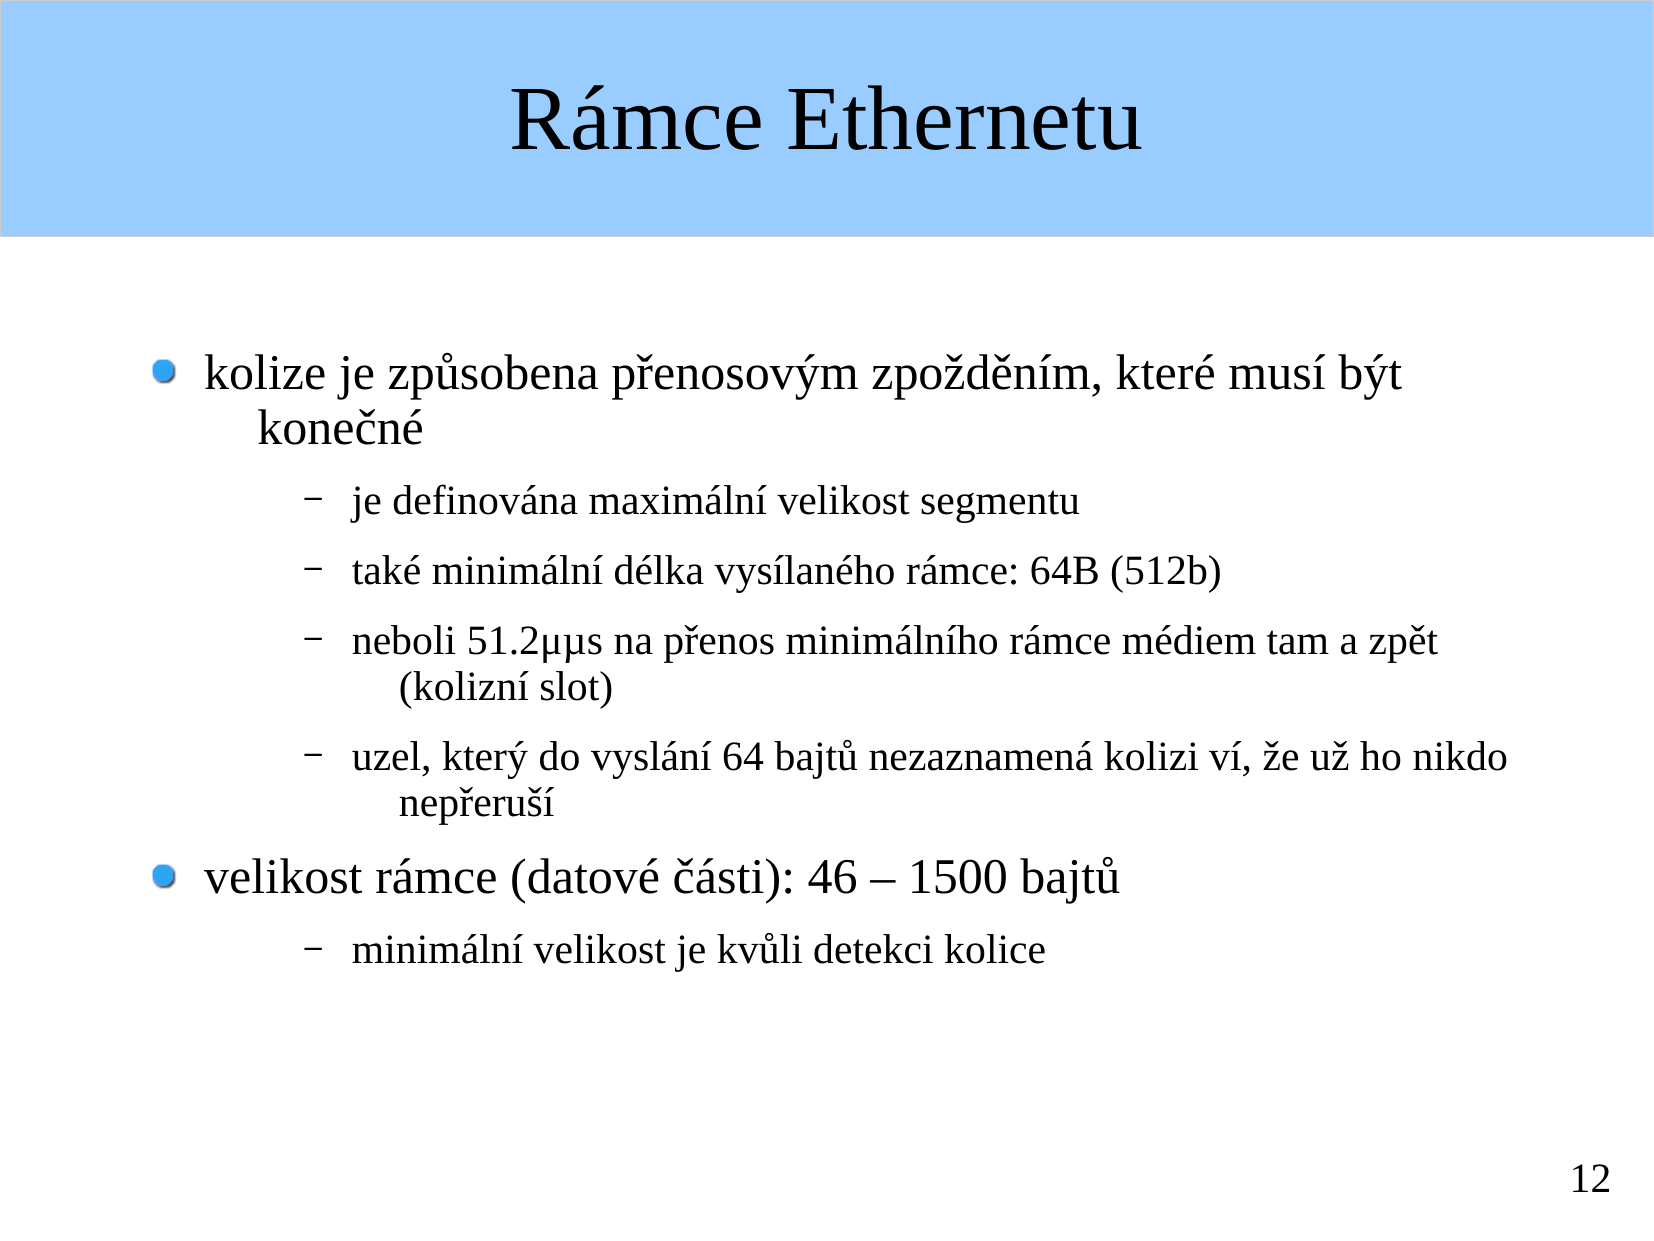

# Rámce Ethernetu
kolize je způsobena přenosovým zpožděním, které musí být konečné
je definována maximální velikost segmentu
také minimální délka vysílaného rámce: 64B (512b)
neboli 51.2μµs na přenos minimálního rámce médiem tam a zpět (kolizní slot)
uzel, který do vyslání 64 bajtů nezaznamená kolizi ví, že už ho nikdo nepřeruší
velikost rámce (datové části): 46 – 1500 bajtů
minimální velikost je kvůli detekci kolice